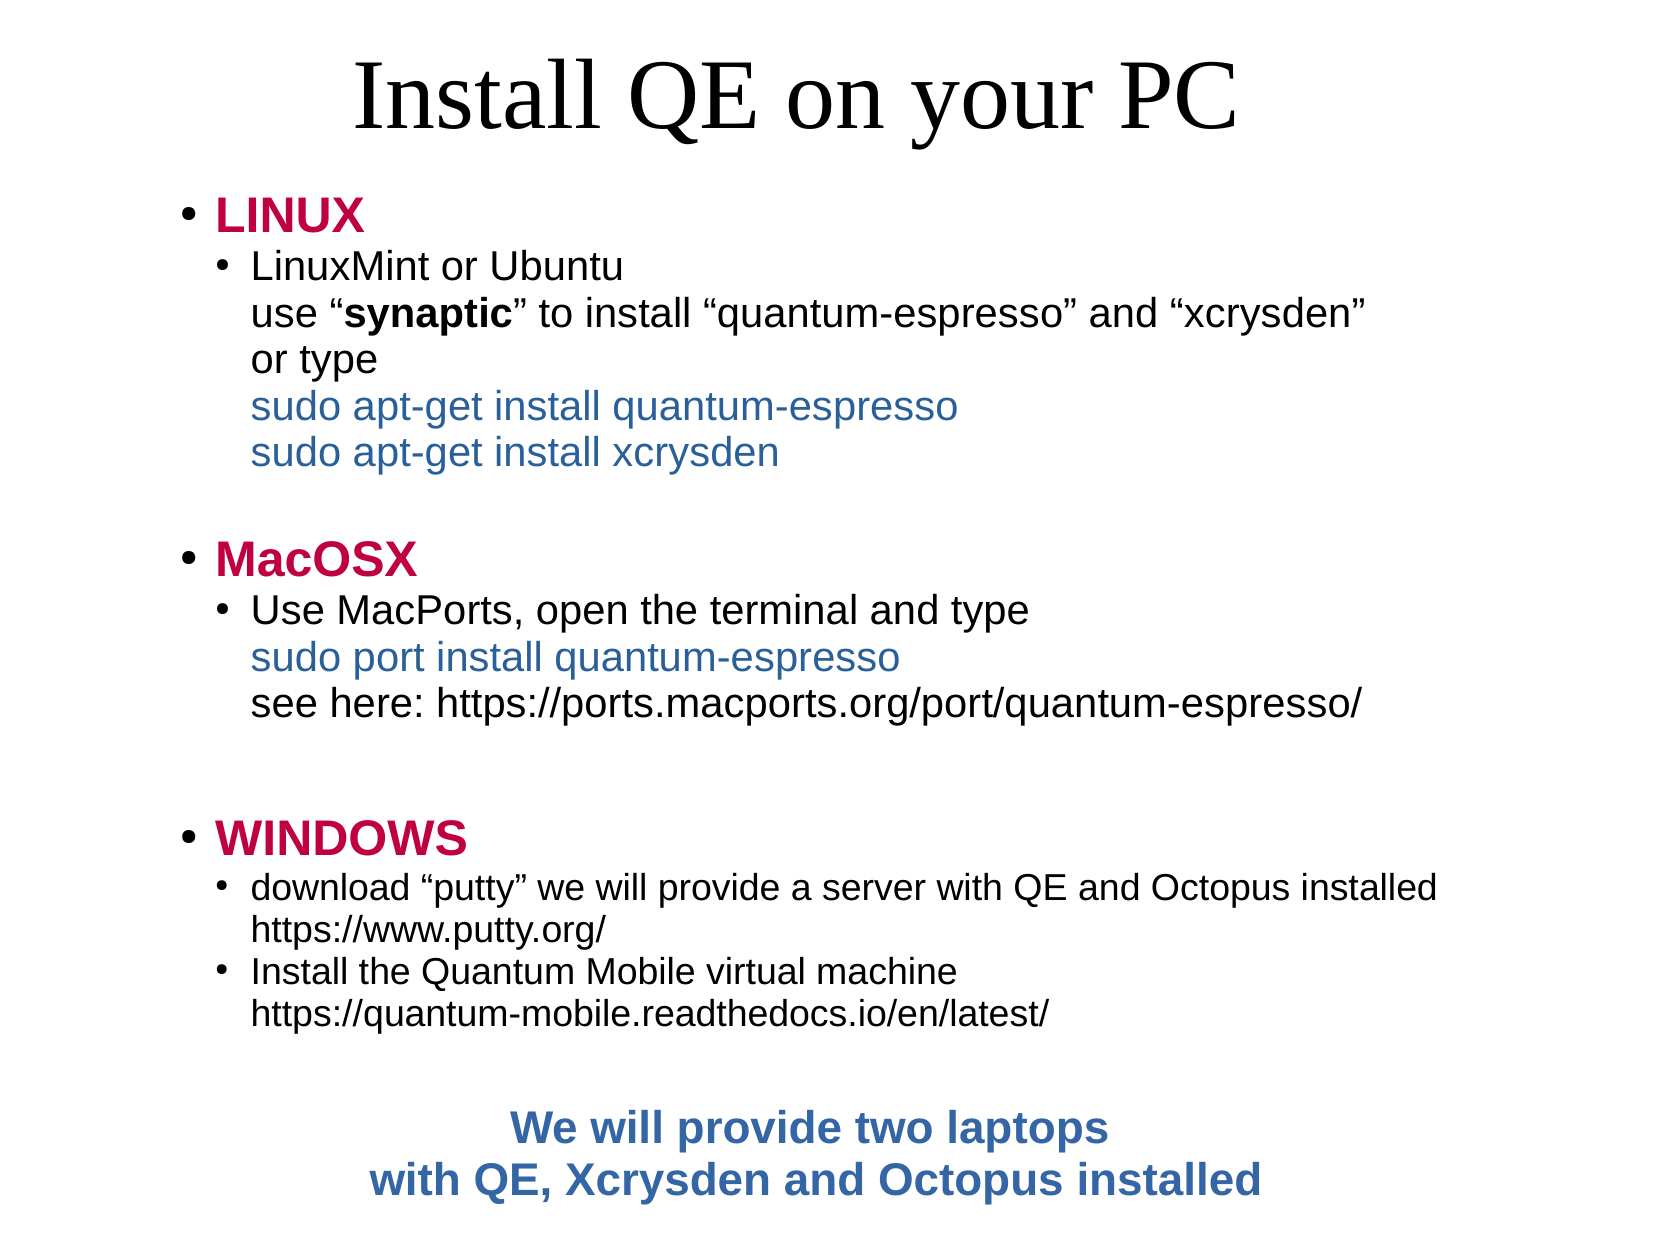

Install QE on your PC
LINUX
LinuxMint or Ubuntu
use “synaptic” to install “quantum-espresso” and “xcrysden”
or type
sudo apt-get install quantum-espresso
sudo apt-get install xcrysden
MacOSX
Use MacPorts, open the terminal and type
sudo port install quantum-espresso
see here: https://ports.macports.org/port/quantum-espresso/
WINDOWS
download “putty” we will provide a server with QE and Octopus installed
https://www.putty.org/
Install the Quantum Mobile virtual machine
https://quantum-mobile.readthedocs.io/en/latest/
We will provide two laptops
with QE, Xcrysden and Octopus installed